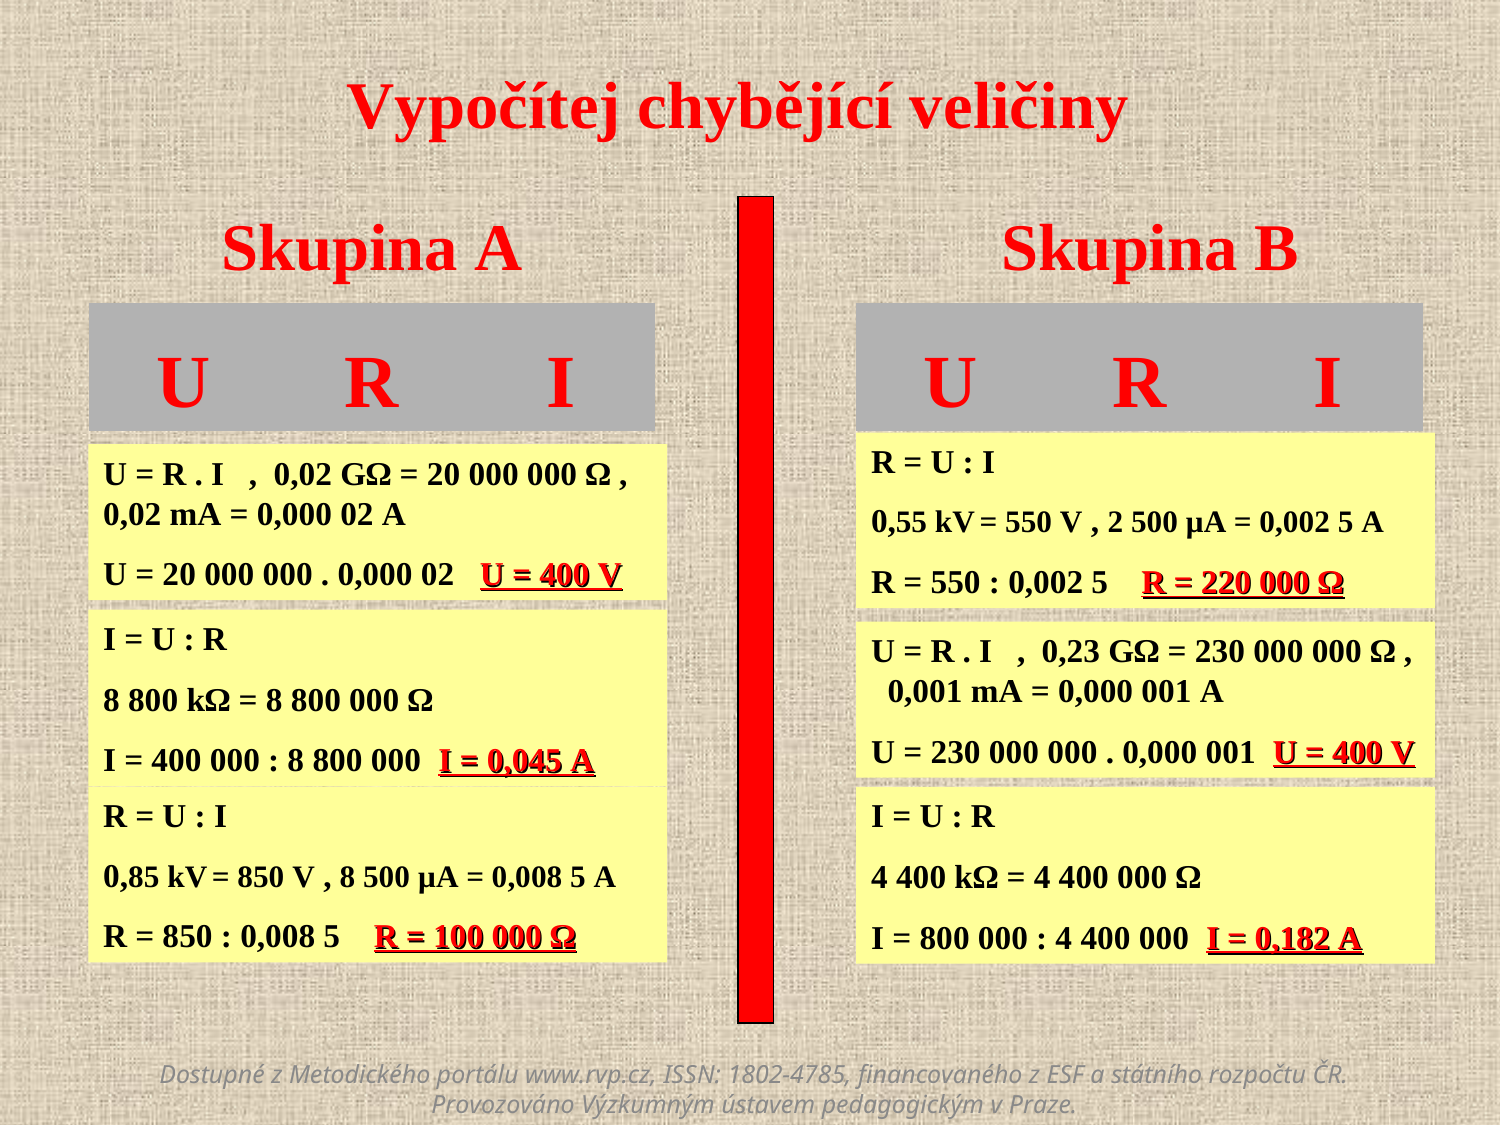

Vypočítej chybějící veličiny
Skupina A
Skupina B
| U | R | I |
| --- | --- | --- |
| ? | 0,02 GΩ | 0,02 mA |
| 400 000 V | 8 800 kΩ | ? |
| 0,85 kV | ? | 8 500 μA |
| U | R | I |
| --- | --- | --- |
| 0,55 kV | ? | 2 500 μA |
| ? | 0,23 GΩ | 0,001 mA |
| 800 000 V | 4 400 kΩ | ? |
R = U : I
0,55 kV = 550 V , 2 500 μA = 0,002 5 A
R = 550 : 0,002 5 R = 220 000 Ω
U = R . I , 0,02 GΩ = 20 000 000 Ω , 0,02 mA = 0,000 02 A
U = 20 000 000 . 0,000 02 U = 400 V
I = U : R
8 800 kΩ = 8 800 000 Ω
I = 400 000 : 8 800 000 I = 0,045 A
U = R . I , 0,23 GΩ = 230 000 000 Ω , 0,001 mA = 0,000 001 A
U = 230 000 000 . 0,000 001 U = 400 V
R = U : I
0,85 kV = 850 V , 8 500 μA = 0,008 5 A
R = 850 : 0,008 5 R = 100 000 Ω
I = U : R
4 400 kΩ = 4 400 000 Ω
I = 800 000 : 4 400 000 I = 0,182 A